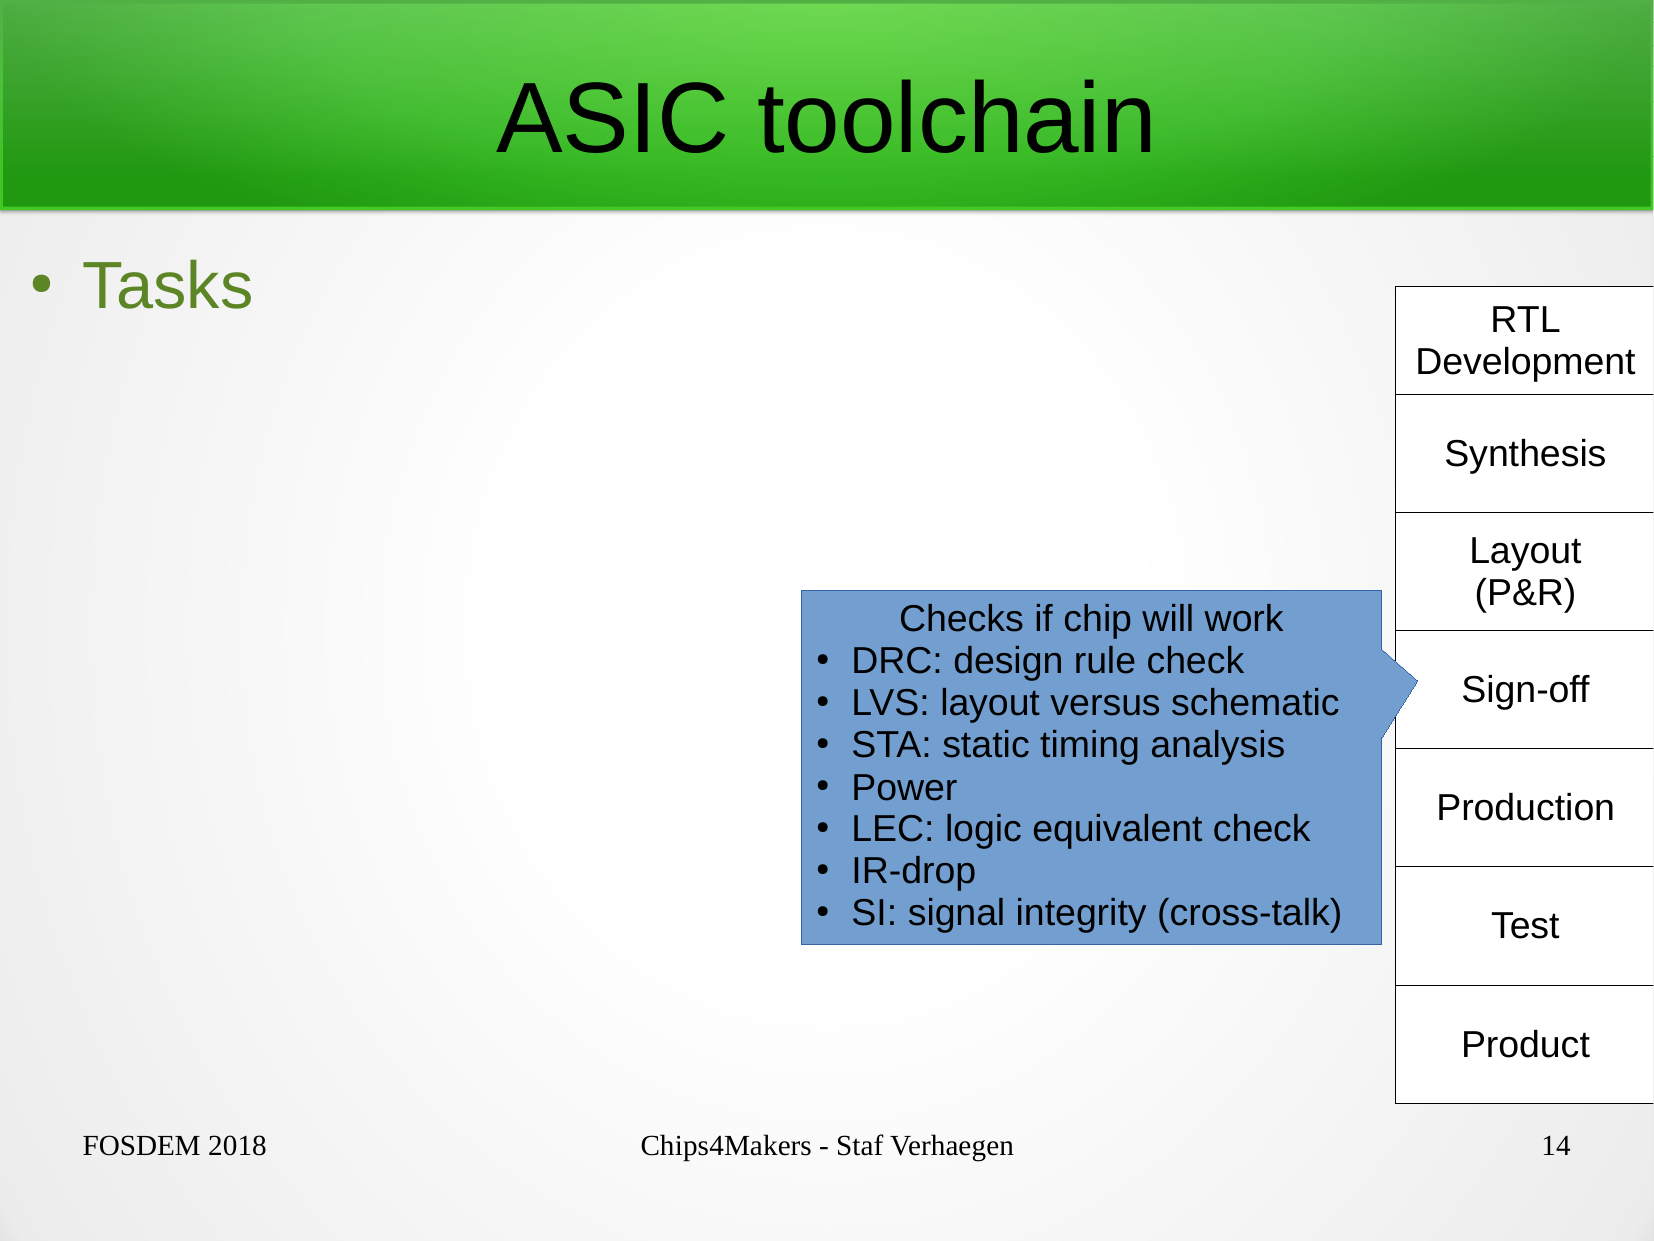

# ASIC toolchain
Tasks
| RTL Development |
| --- |
| Synthesis |
| Layout (P&R) |
| Sign-off |
| Production |
| Test |
| Product |
Checks if chip will work
DRC: design rule check
LVS: layout versus schematic
STA: static timing analysis
Power
LEC: logic equivalent check
IR-drop
SI: signal integrity (cross-talk)
FOSDEM 2018
Chips4Makers - Staf Verhaegen
14